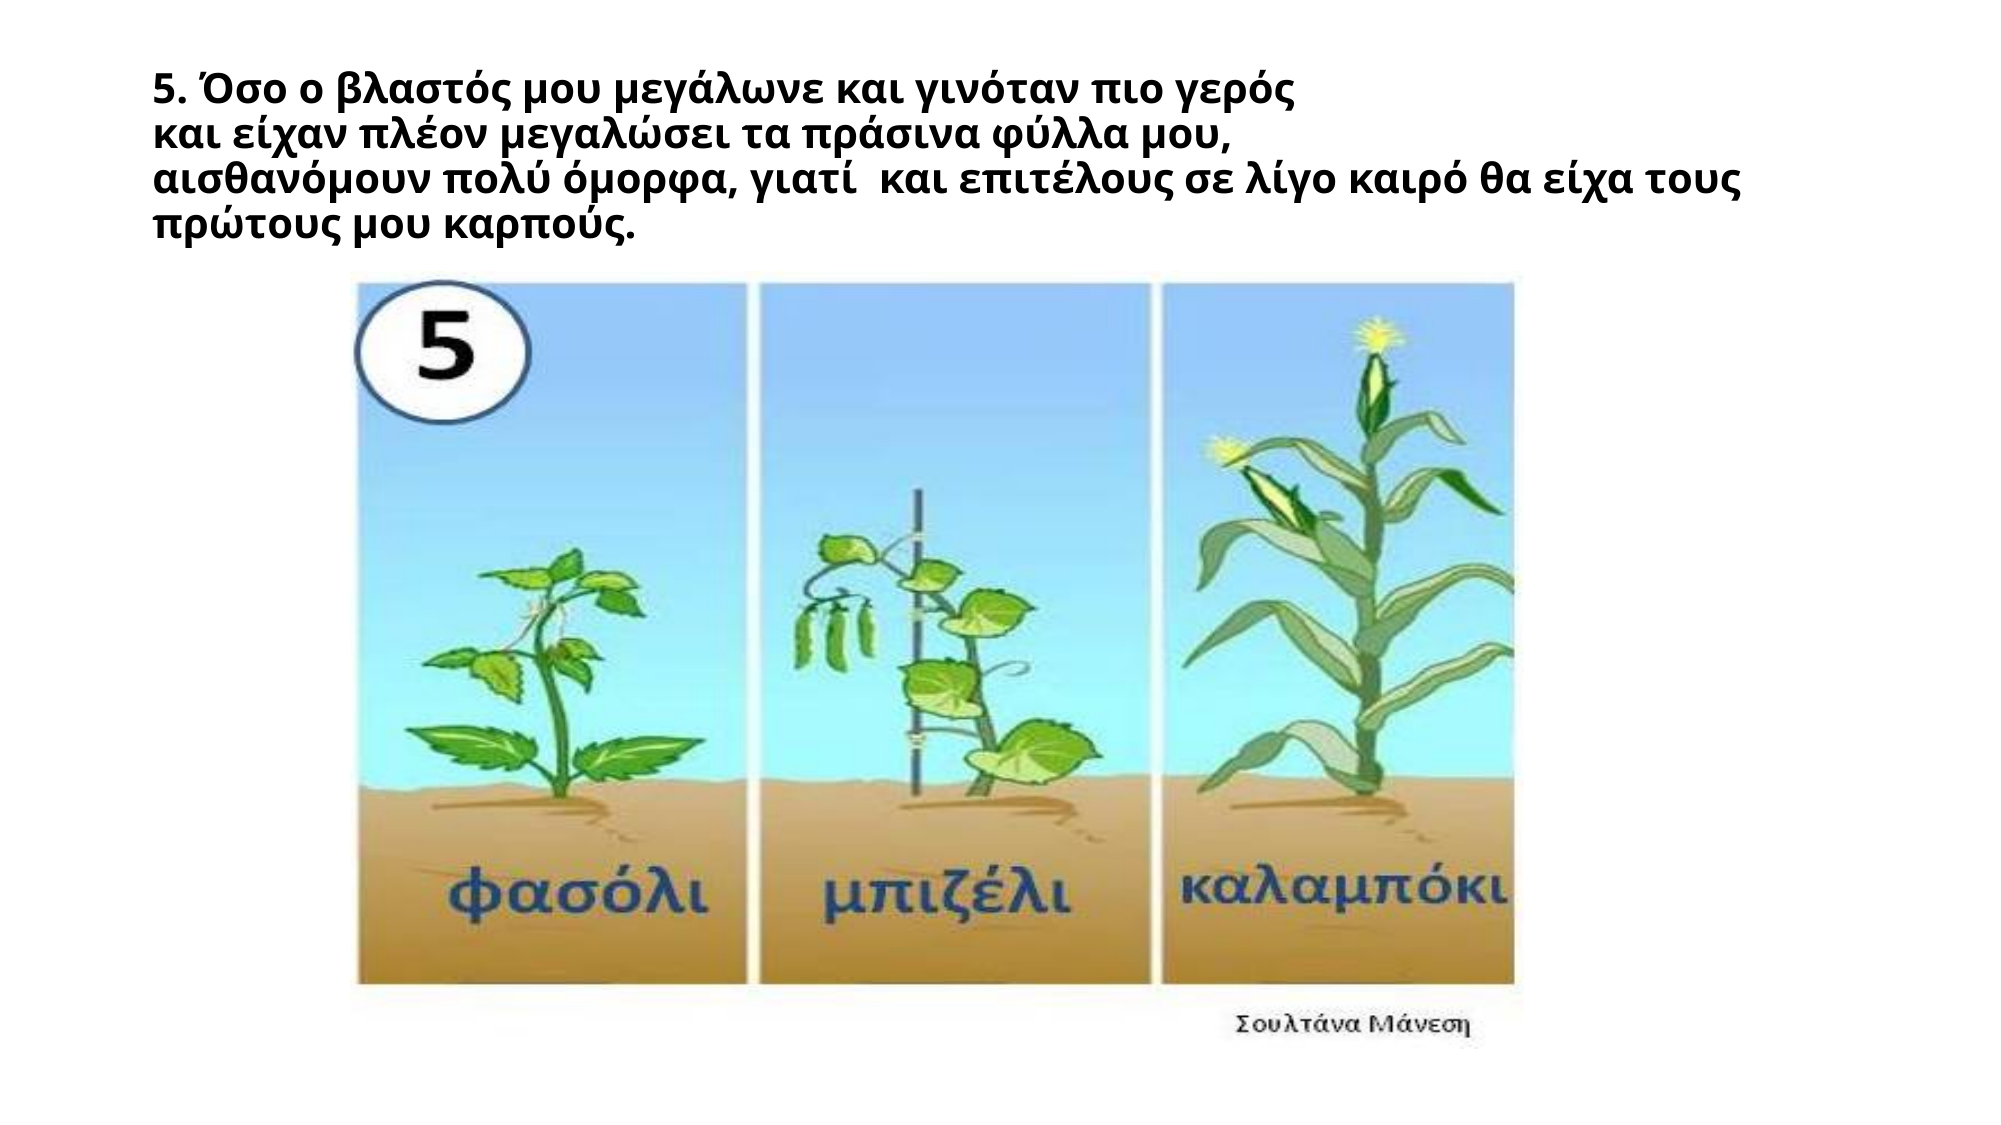

# 5. Όσο ο βλαστός μου μεγάλωνε και γινόταν πιο γερός και είχαν πλέον μεγαλώσει τα πράσινα φύλλα μου, αισθανόμουν πολύ όμορφα, γιατί  και επιτέλους σε λίγο καιρό θα είχα τους πρώτους μου καρπούς.